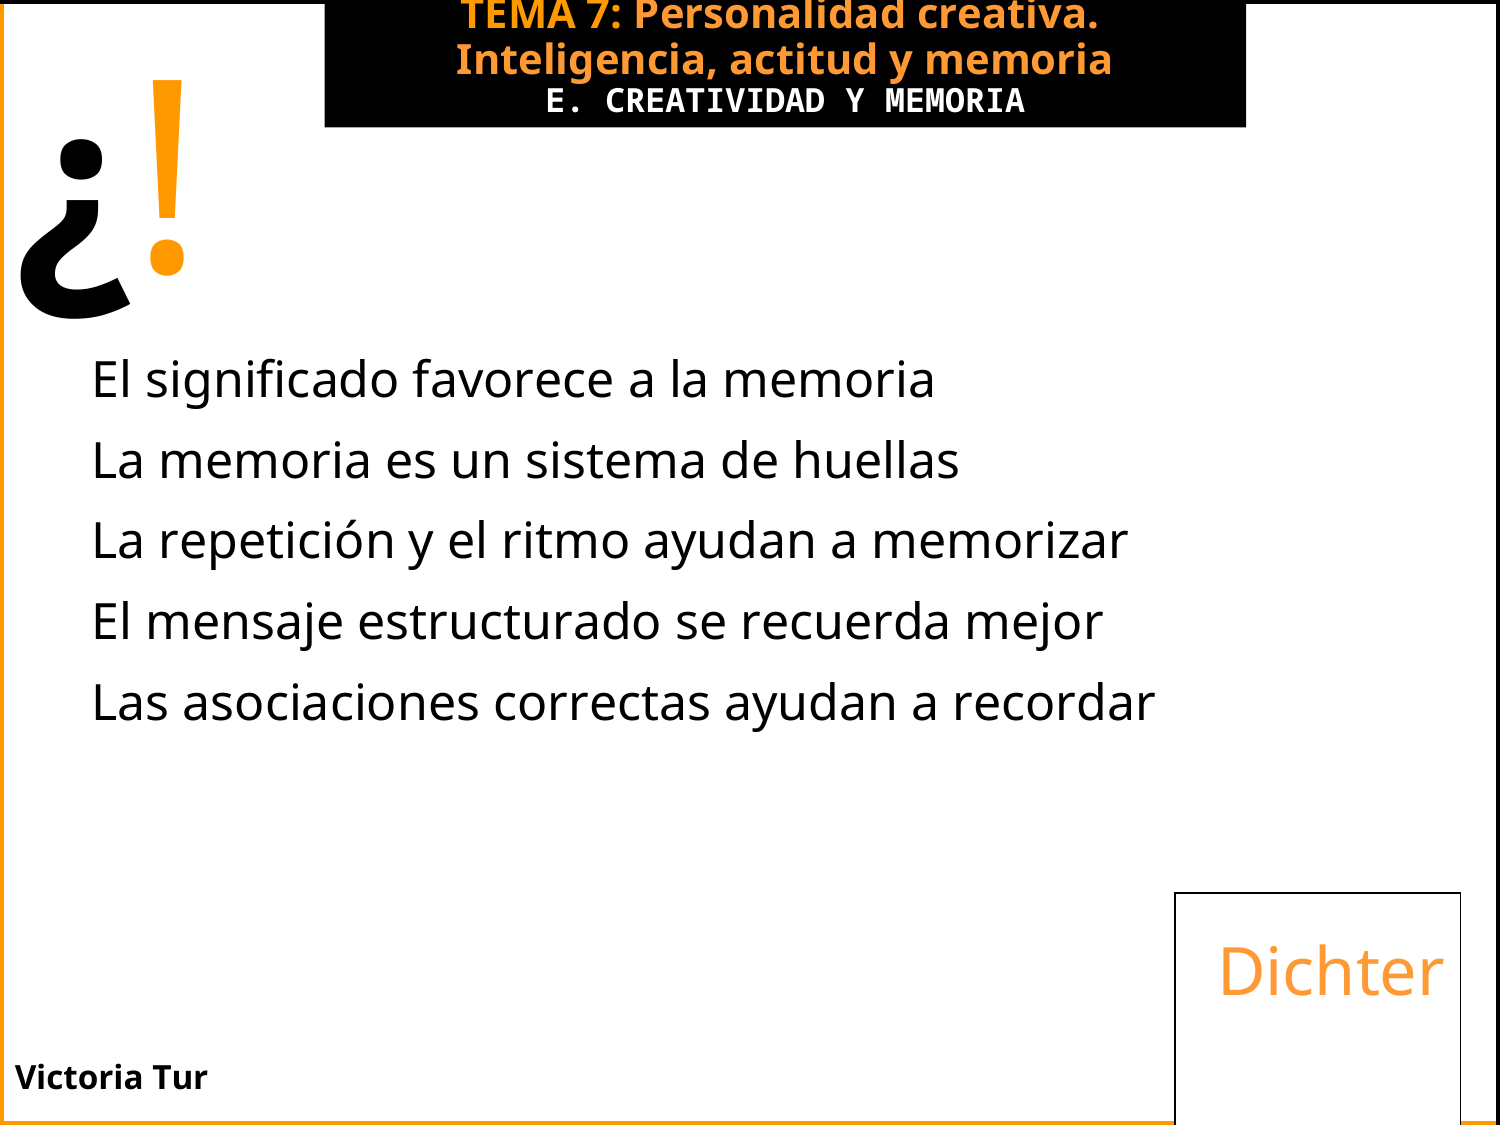

El significado favorece a la memoria
La memoria es un sistema de huellas
La repetición y el ritmo ayudan a memorizar
El mensaje estructurado se recuerda mejor
Las asociaciones correctas ayudan a recordar
# Dichter